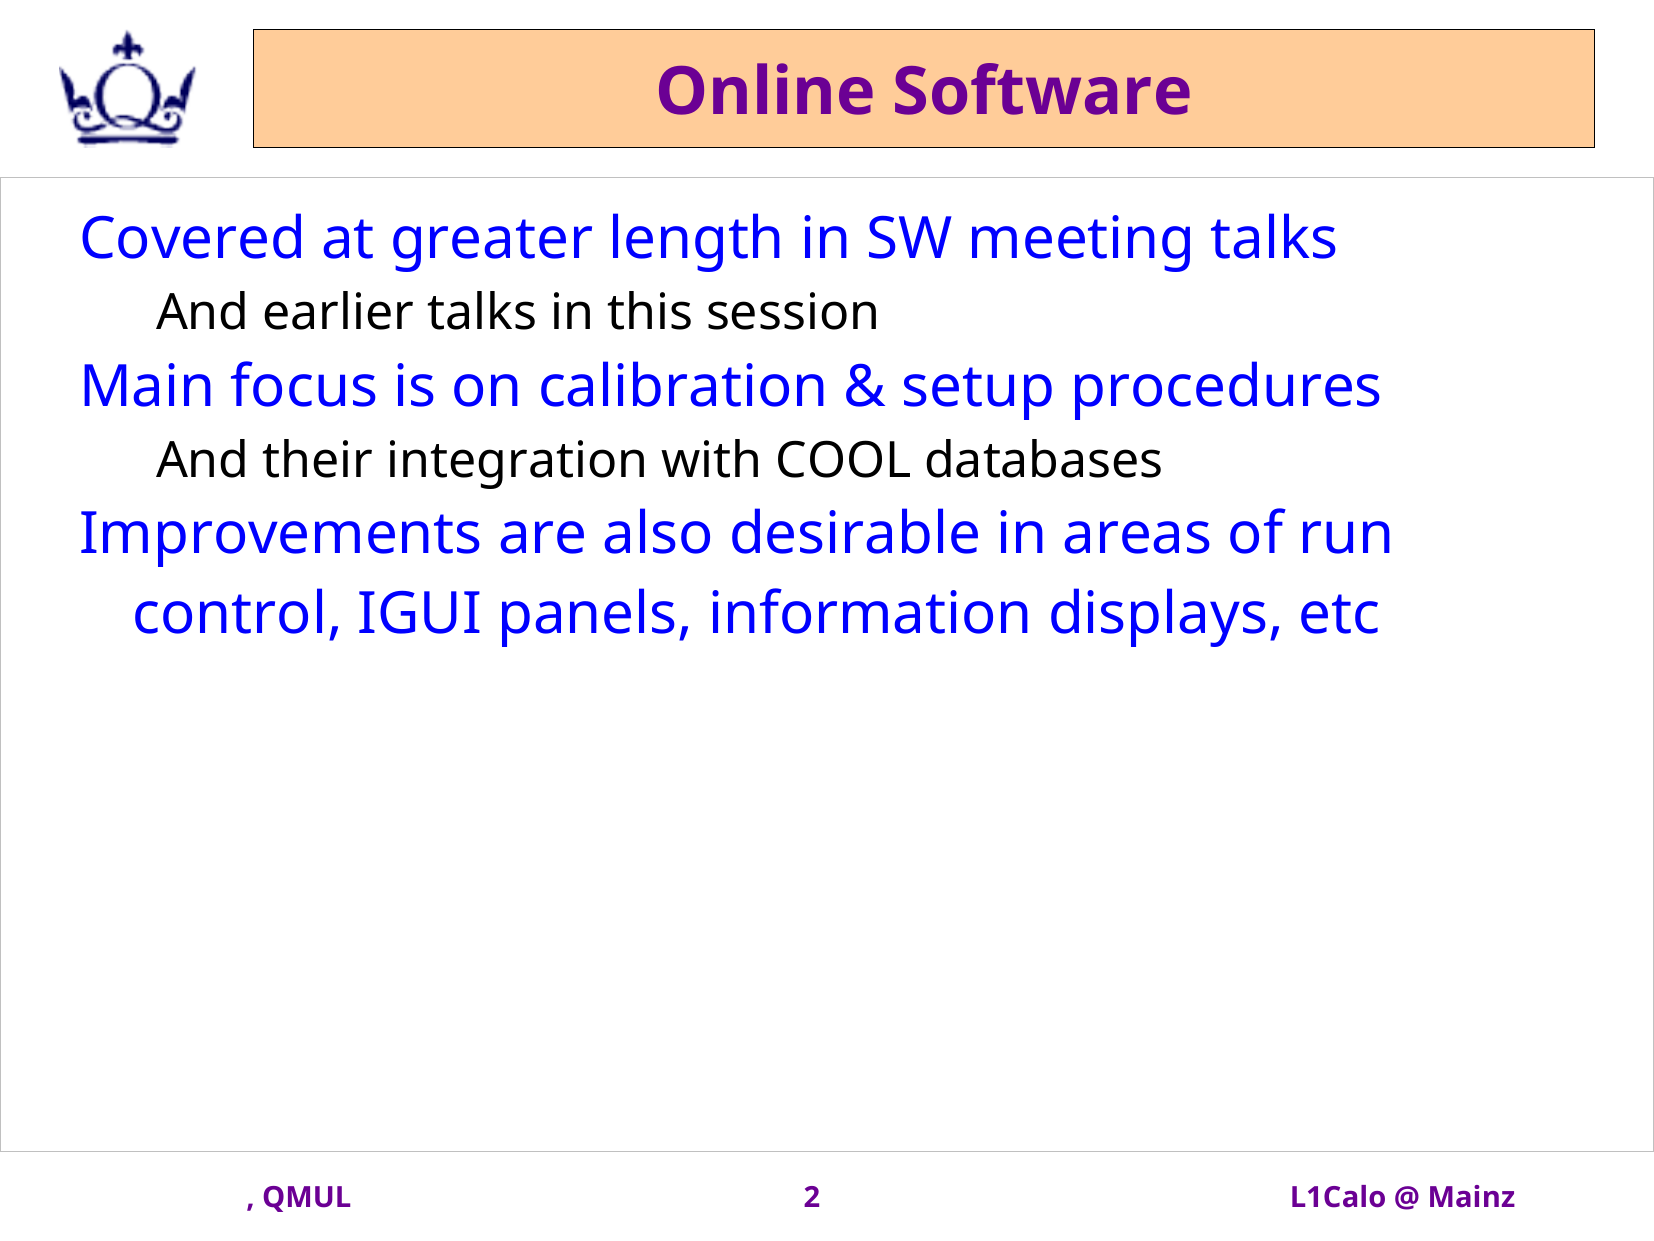

# Online Software
Covered at greater length in SW meeting talks
And earlier talks in this session
Main focus is on calibration & setup procedures
And their integration with COOL databases
Improvements are also desirable in areas of run control, IGUI panels, information displays, etc